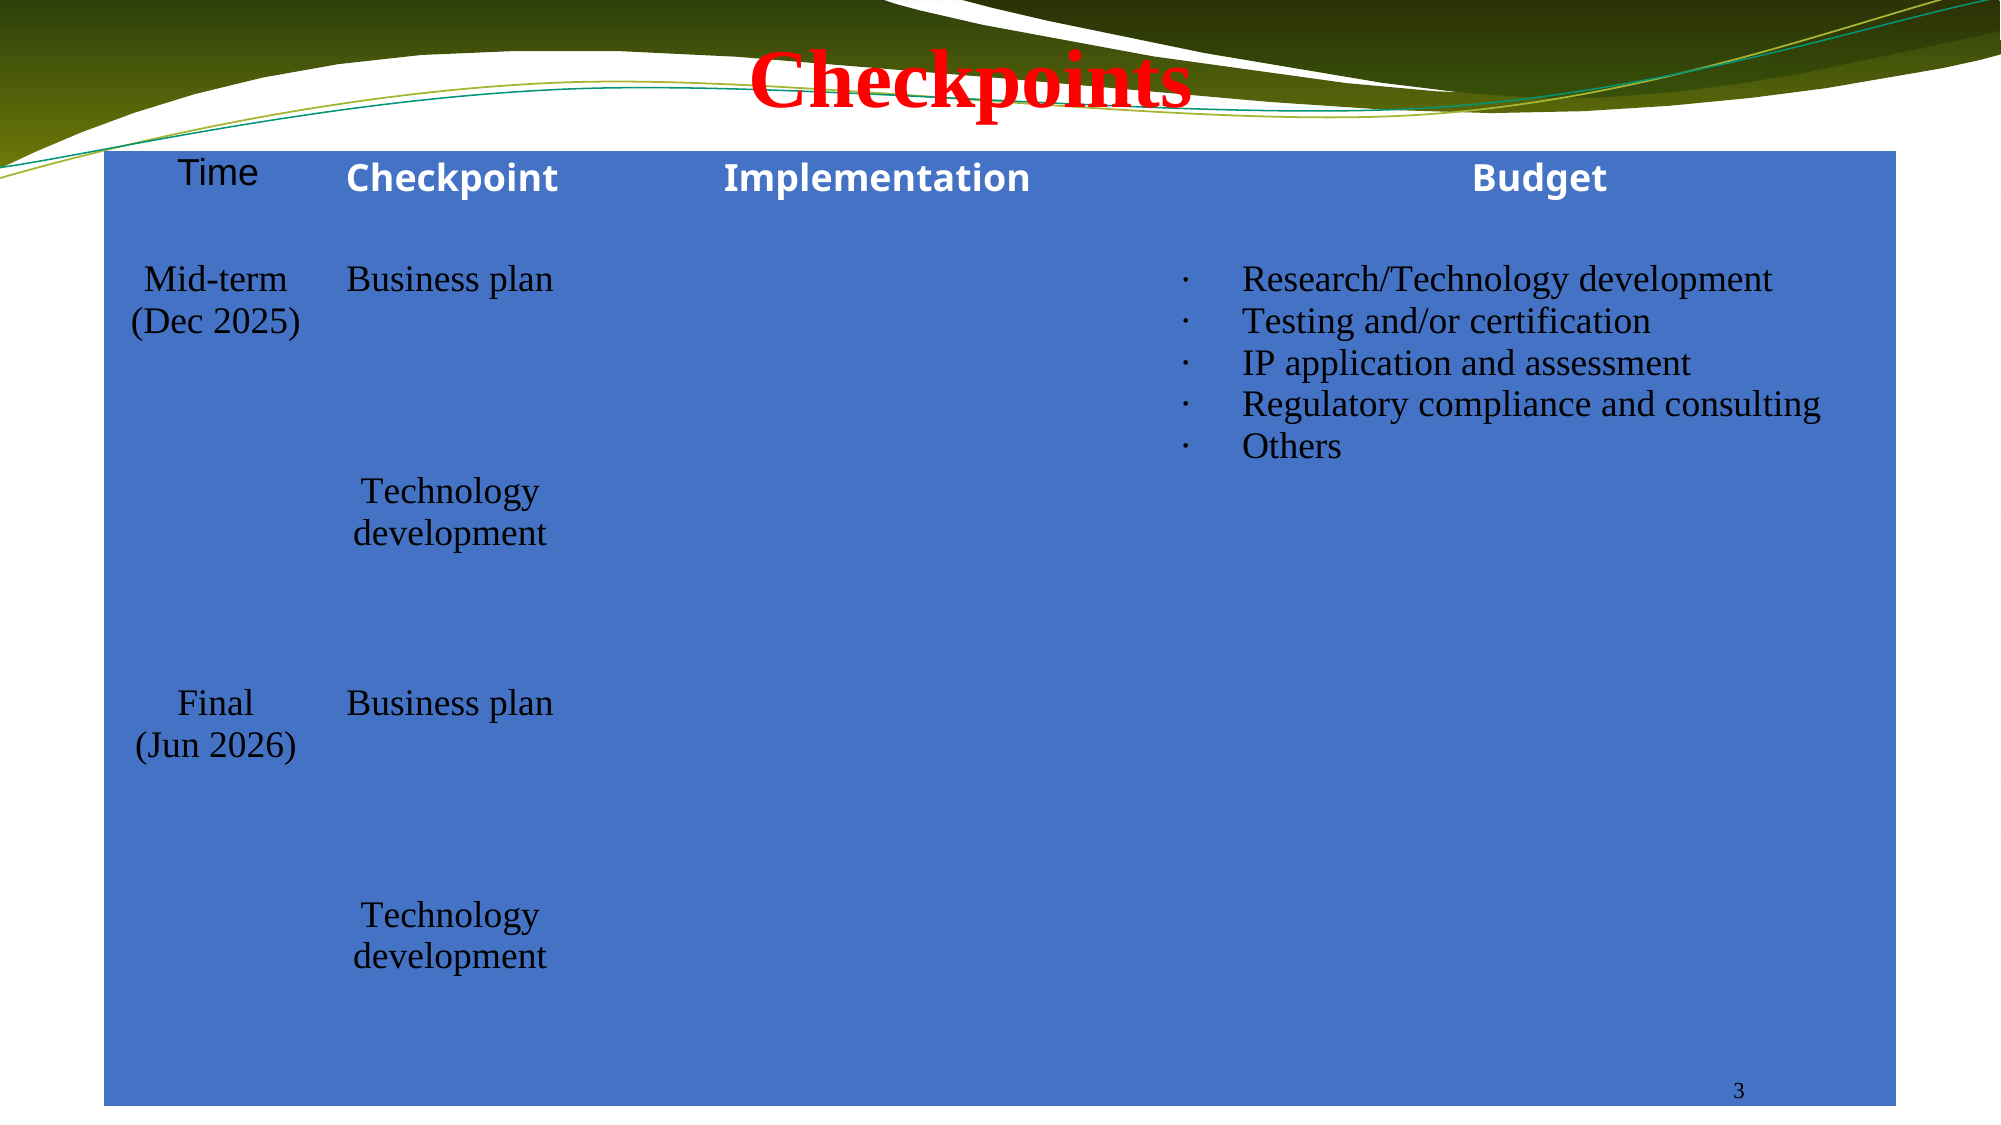

Checkpoints
| Time | Checkpoint | Implementation | Budget |
| --- | --- | --- | --- |
| Mid-term (Dec 2025) | Business plan | | Research/Technology development Testing and/or certification IP application and assessment Regulatory compliance and consulting Others |
| | | | |
| | Technology development | | |
| | | | |
| Final (Jun 2026) | Business plan | | |
| | | | |
| | Technology development | | |
| | | | |